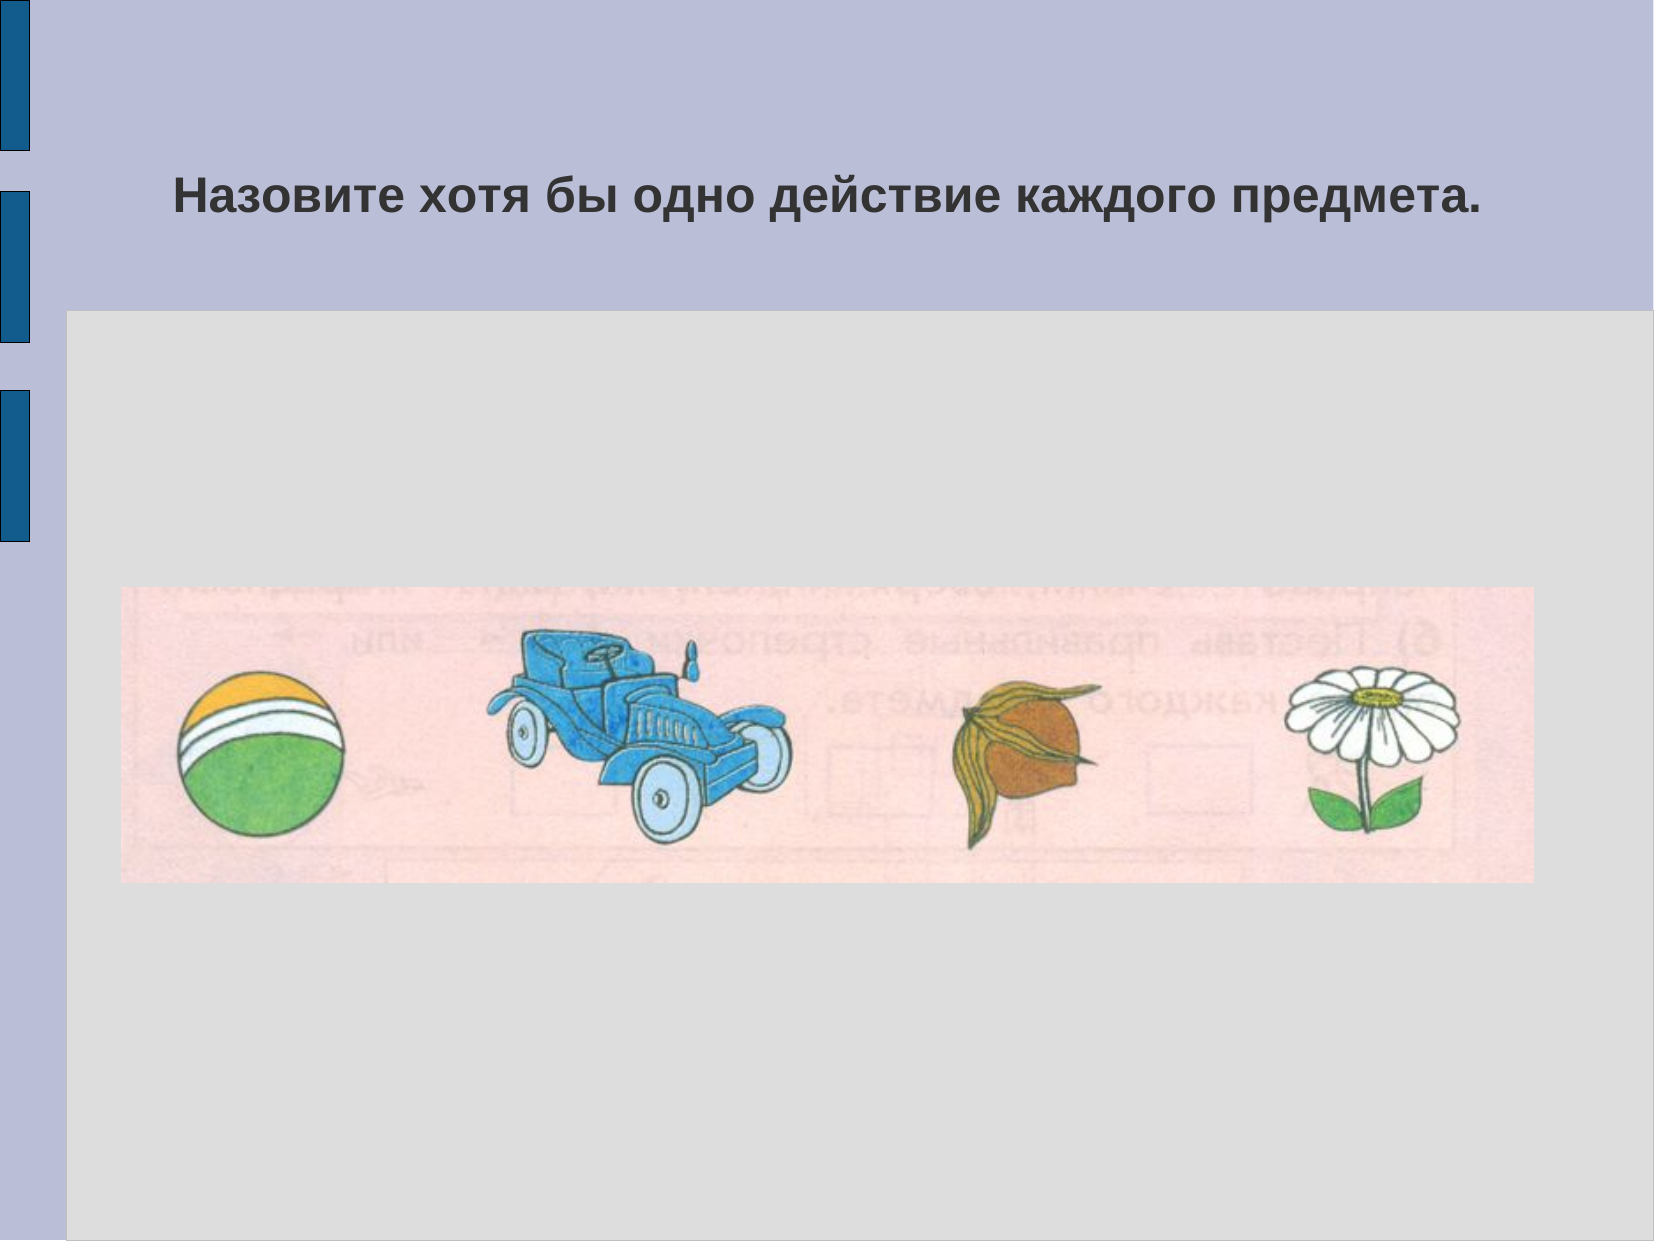

# Назовите хотя бы одно действие каждого предмета.